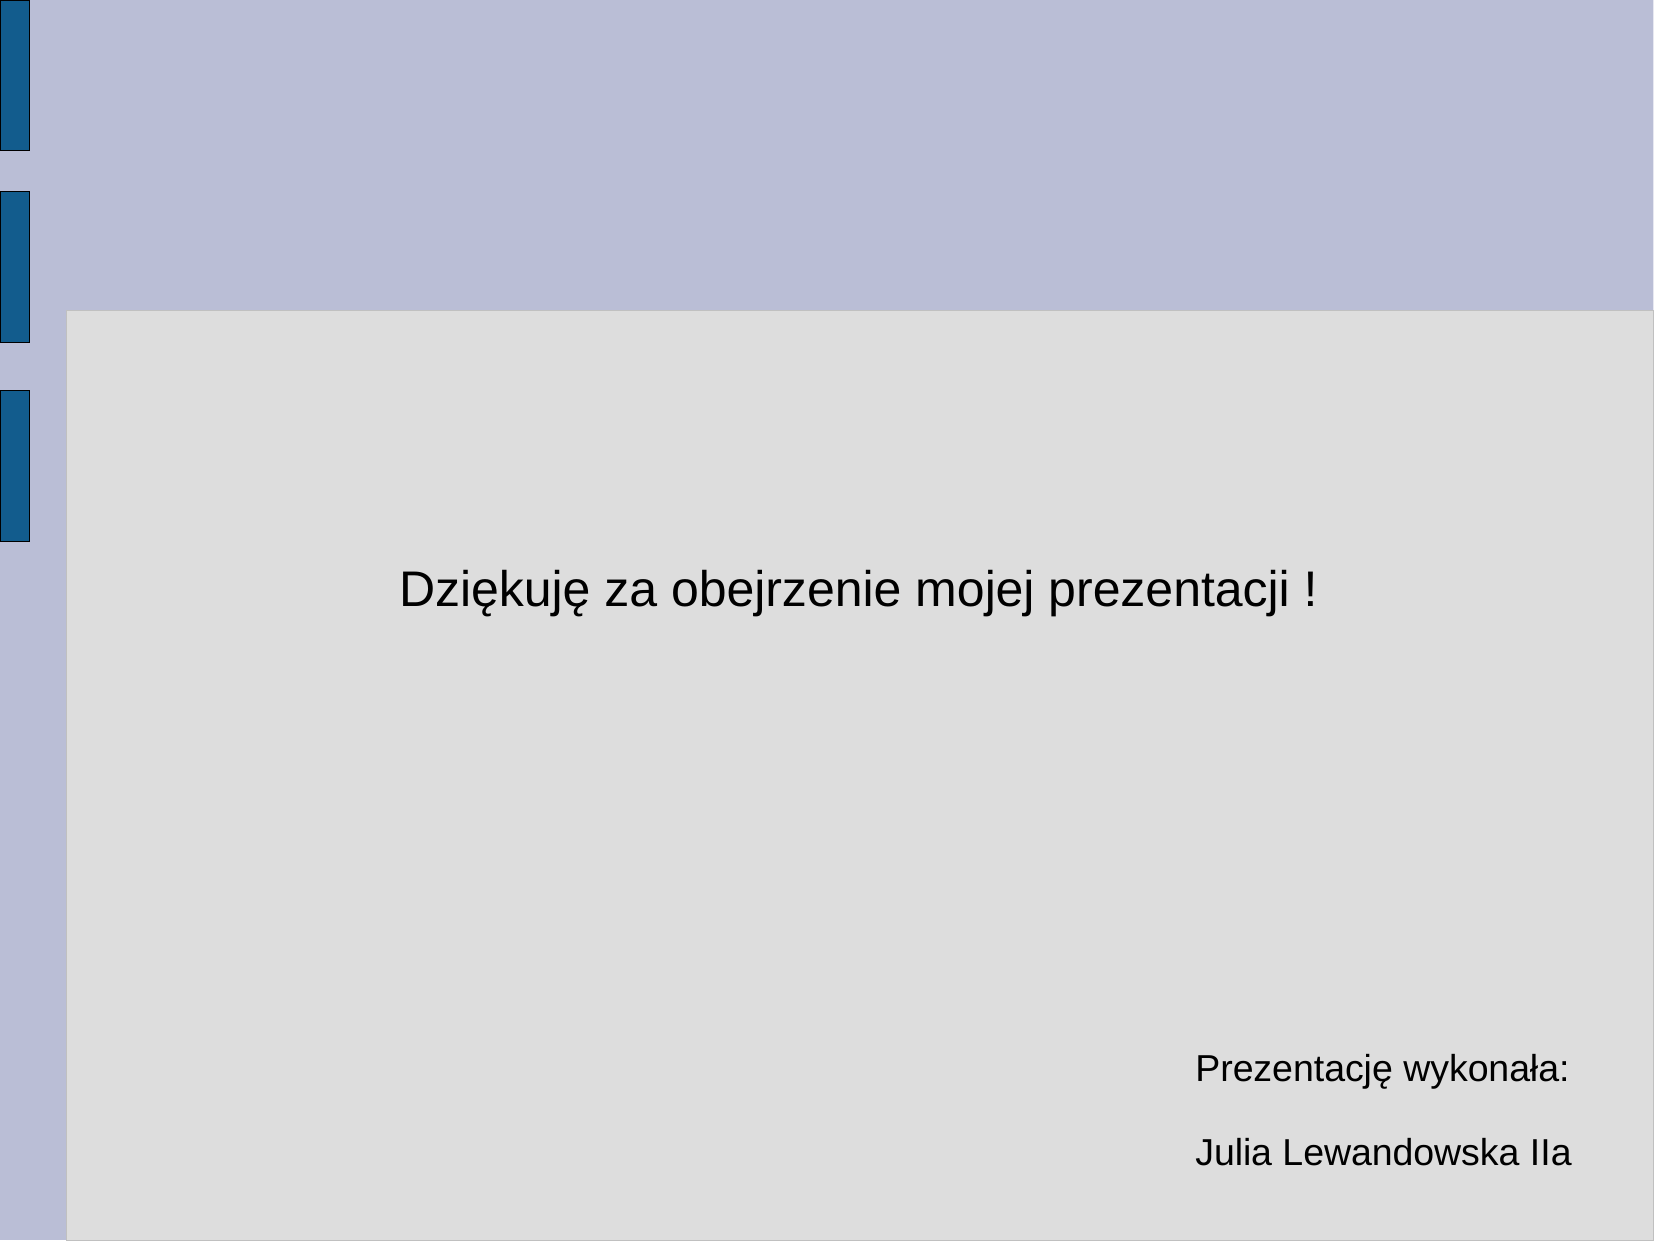

#
Dziękuję za obejrzenie mojej prezentacji !
Prezentację wykonała:
Julia Lewandowska IIa